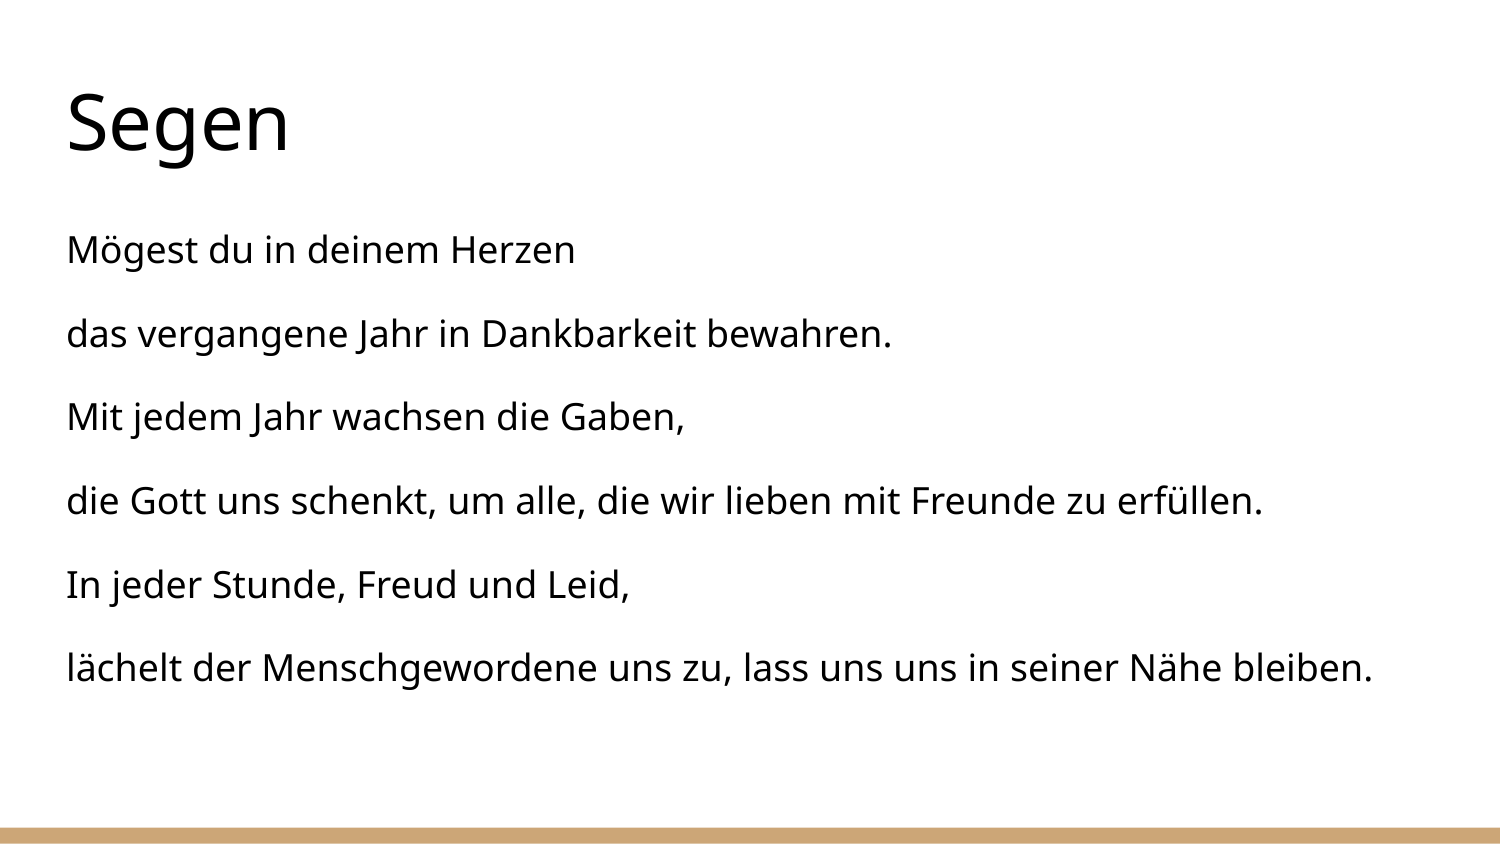

# Segen
Mögest du in deinem Herzen
das vergangene Jahr in Dankbarkeit bewahren.
Mit jedem Jahr wachsen die Gaben,
die Gott uns schenkt, um alle, die wir lieben mit Freunde zu erfüllen.
In jeder Stunde, Freud und Leid,
lächelt der Menschgewordene uns zu, lass uns uns in seiner Nähe bleiben.